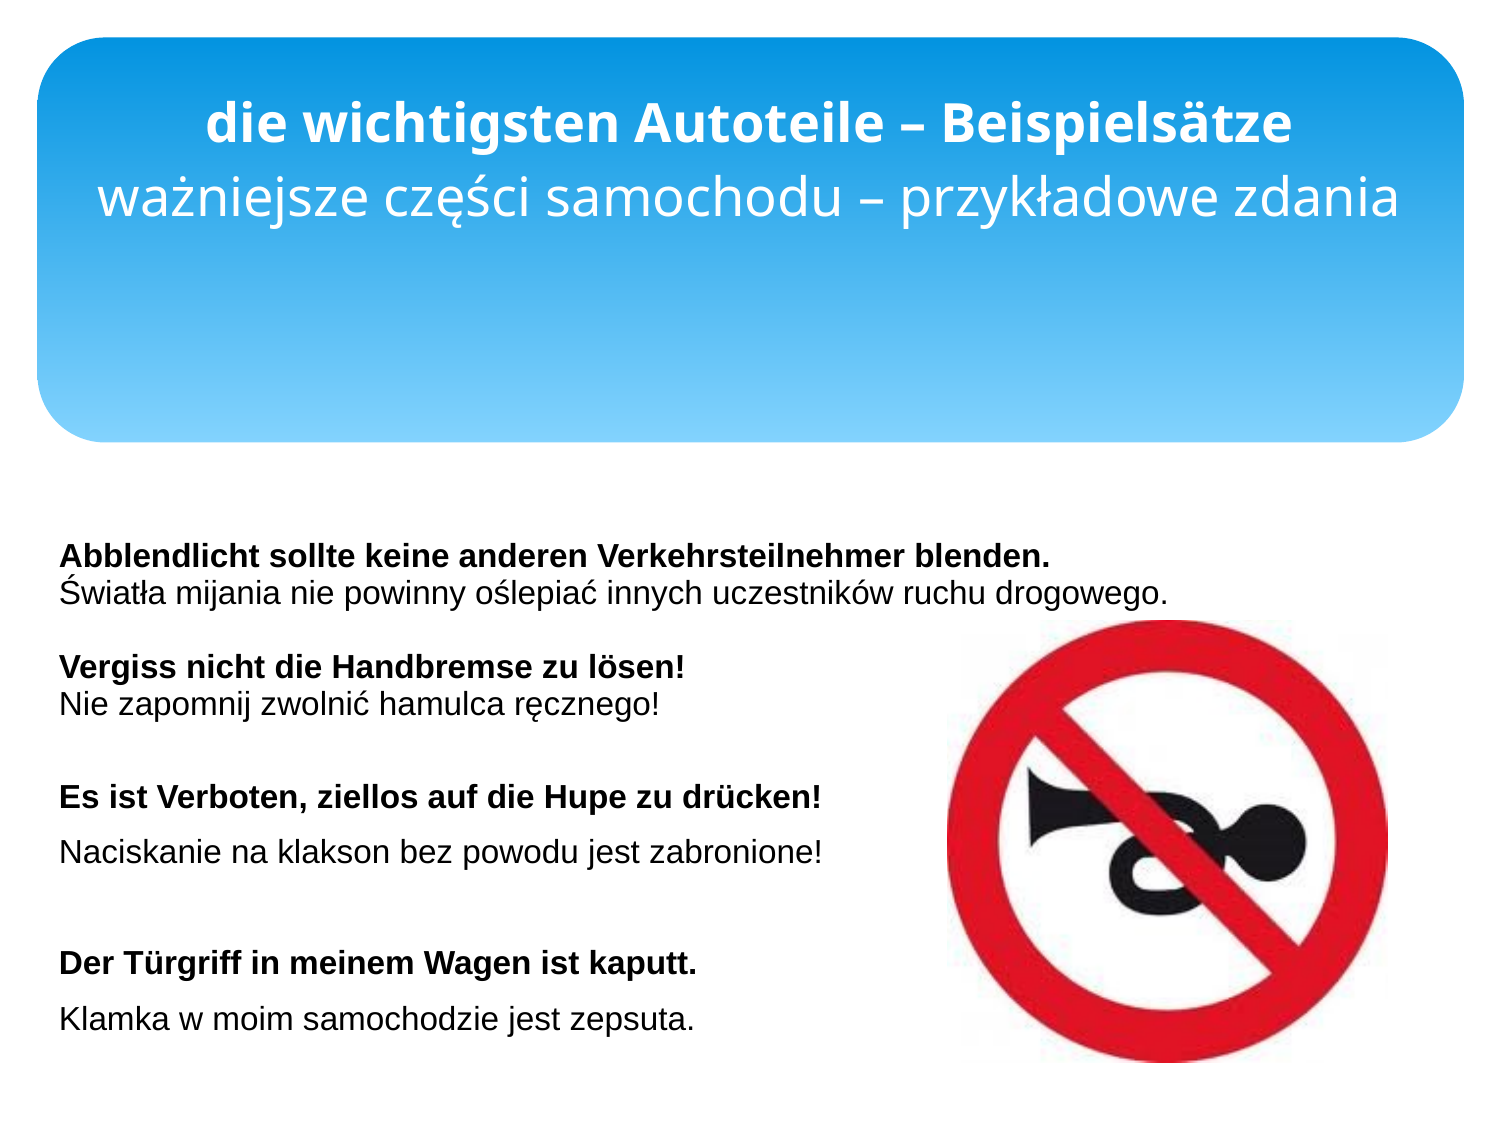

# die wichtigsten Autoteile – Beispielsätze ważniejsze części samochodu – przykładowe zdania
Abblendlicht sollte keine anderen Verkehrsteilnehmer blenden.
Światła mijania nie powinny oślepiać innych uczestników ruchu drogowego.
Vergiss nicht die Handbremse zu lösen!
Nie zapomnij zwolnić hamulca ręcznego!
Es ist Verboten, ziellos auf die Hupe zu drücken!
Naciskanie na klakson bez powodu jest zabronione!
Der Türgriff in meinem Wagen ist kaputt.
Klamka w moim samochodzie jest zepsuta.